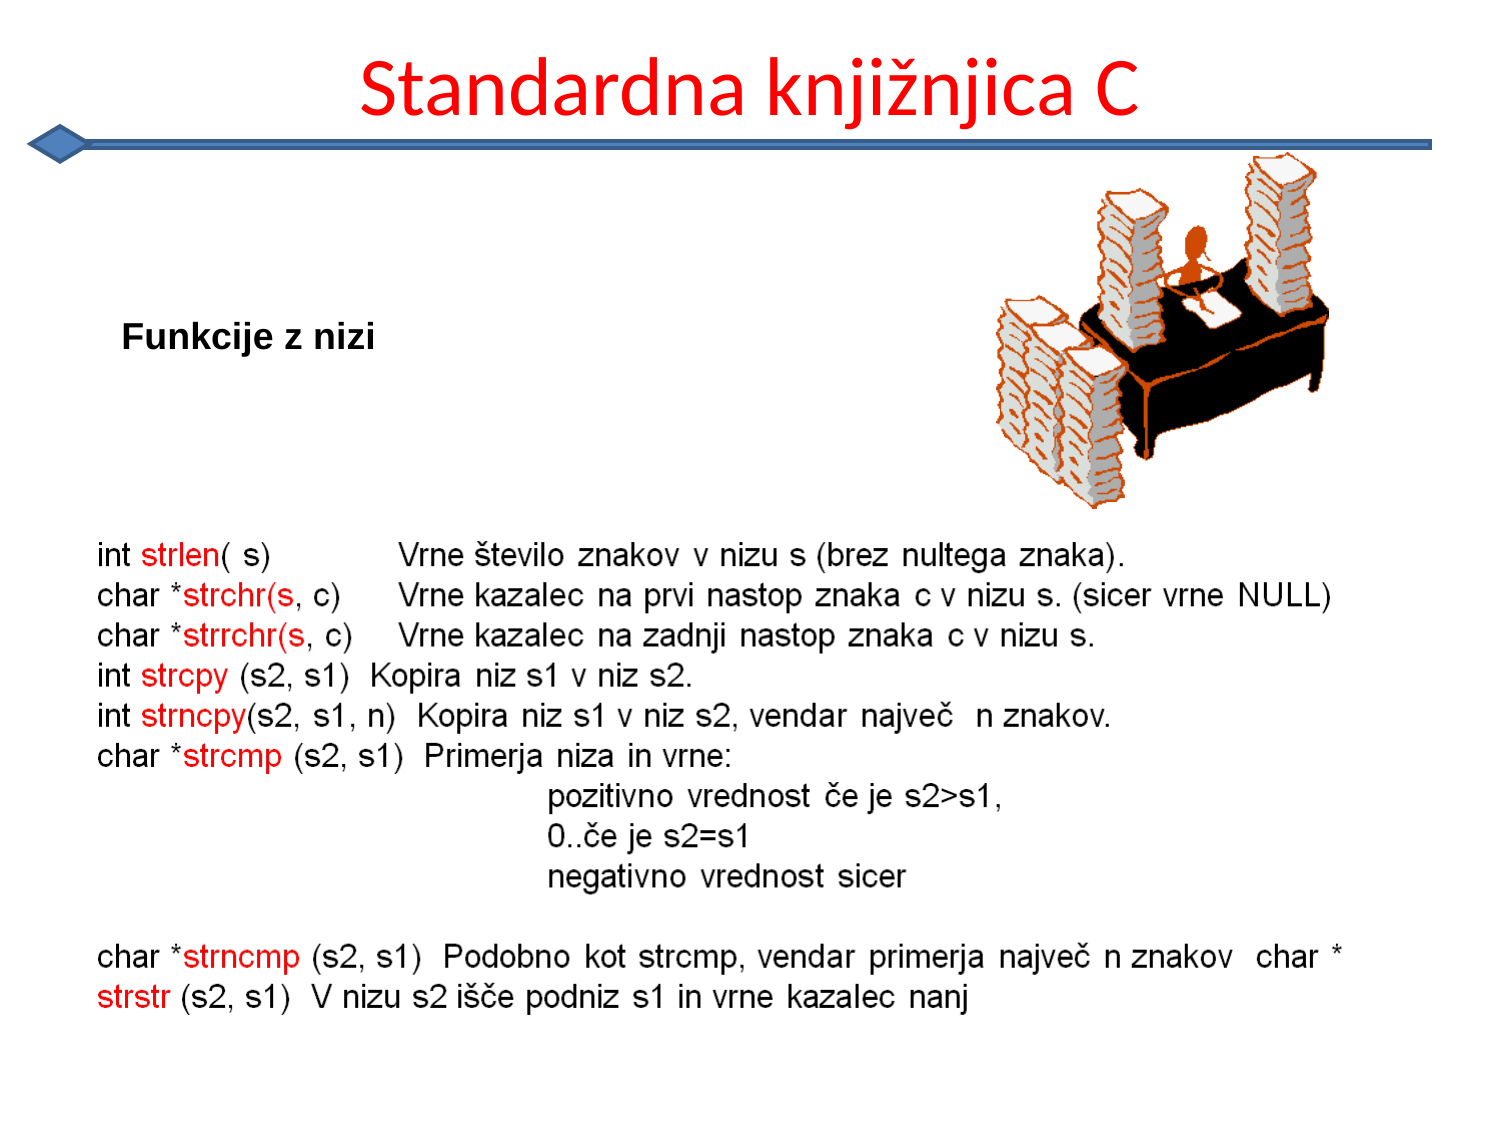

# Standardna knjižnjica C
Funkcije z nizi